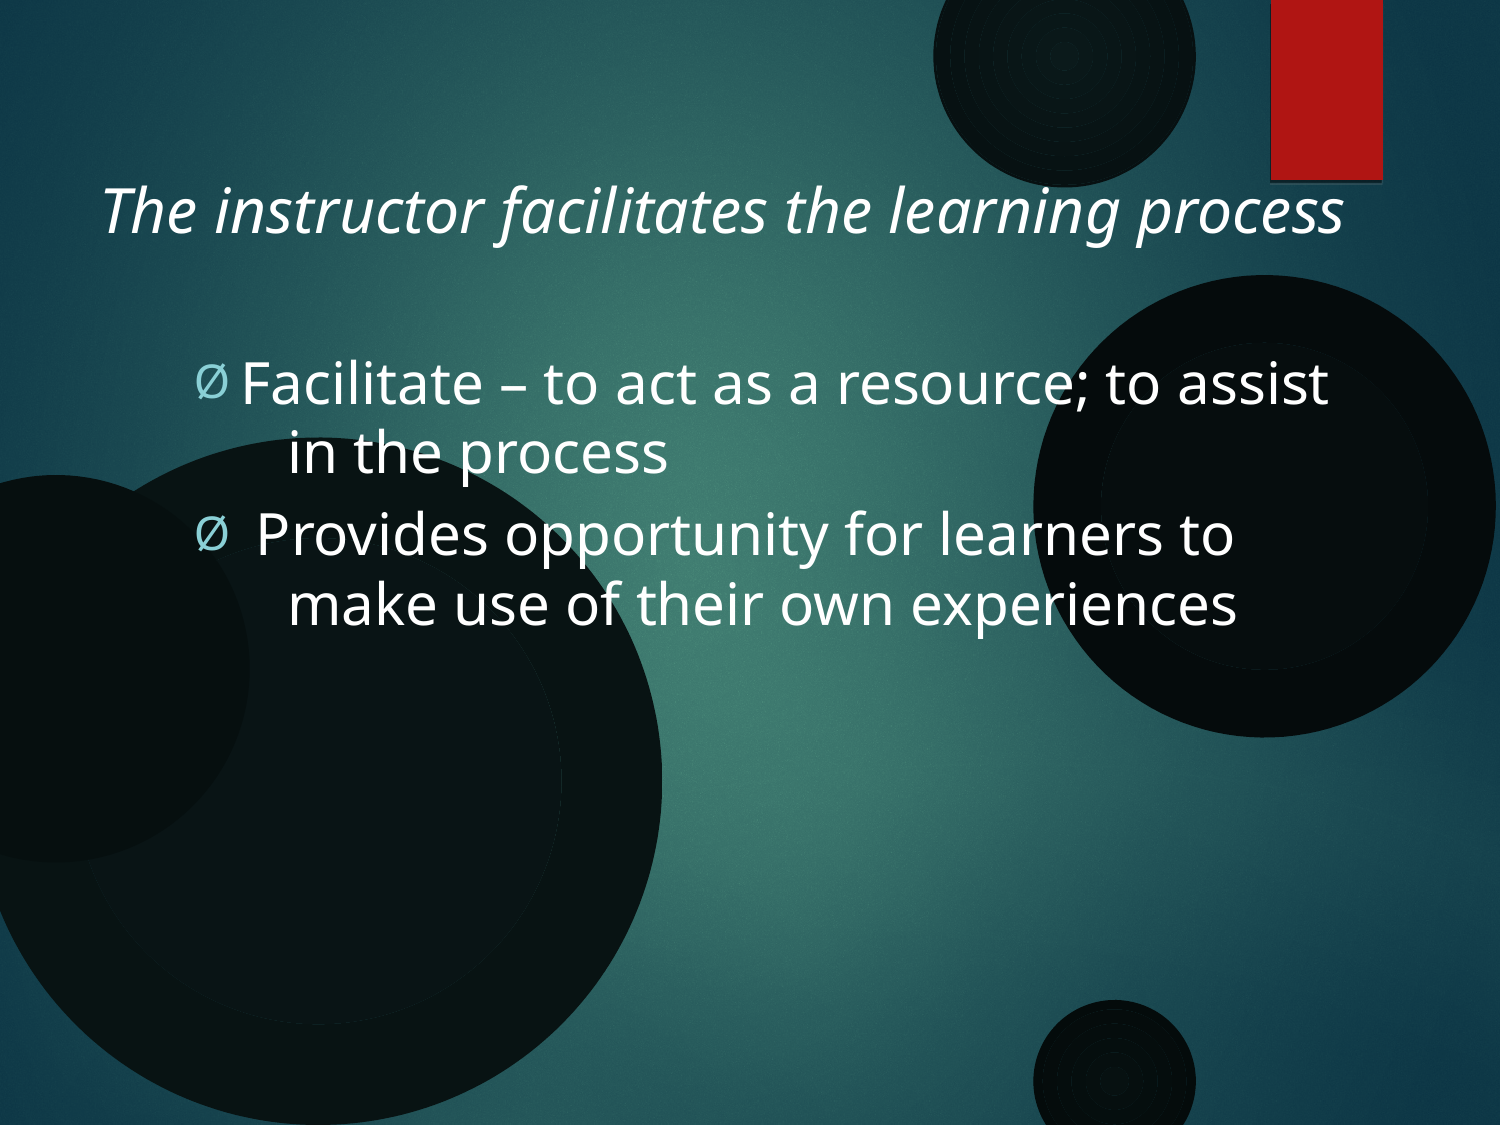

# The instructor facilitates the learning process
Facilitate – to act as a resource; to assist in the process
 Provides opportunity for learners to make use of their own experiences